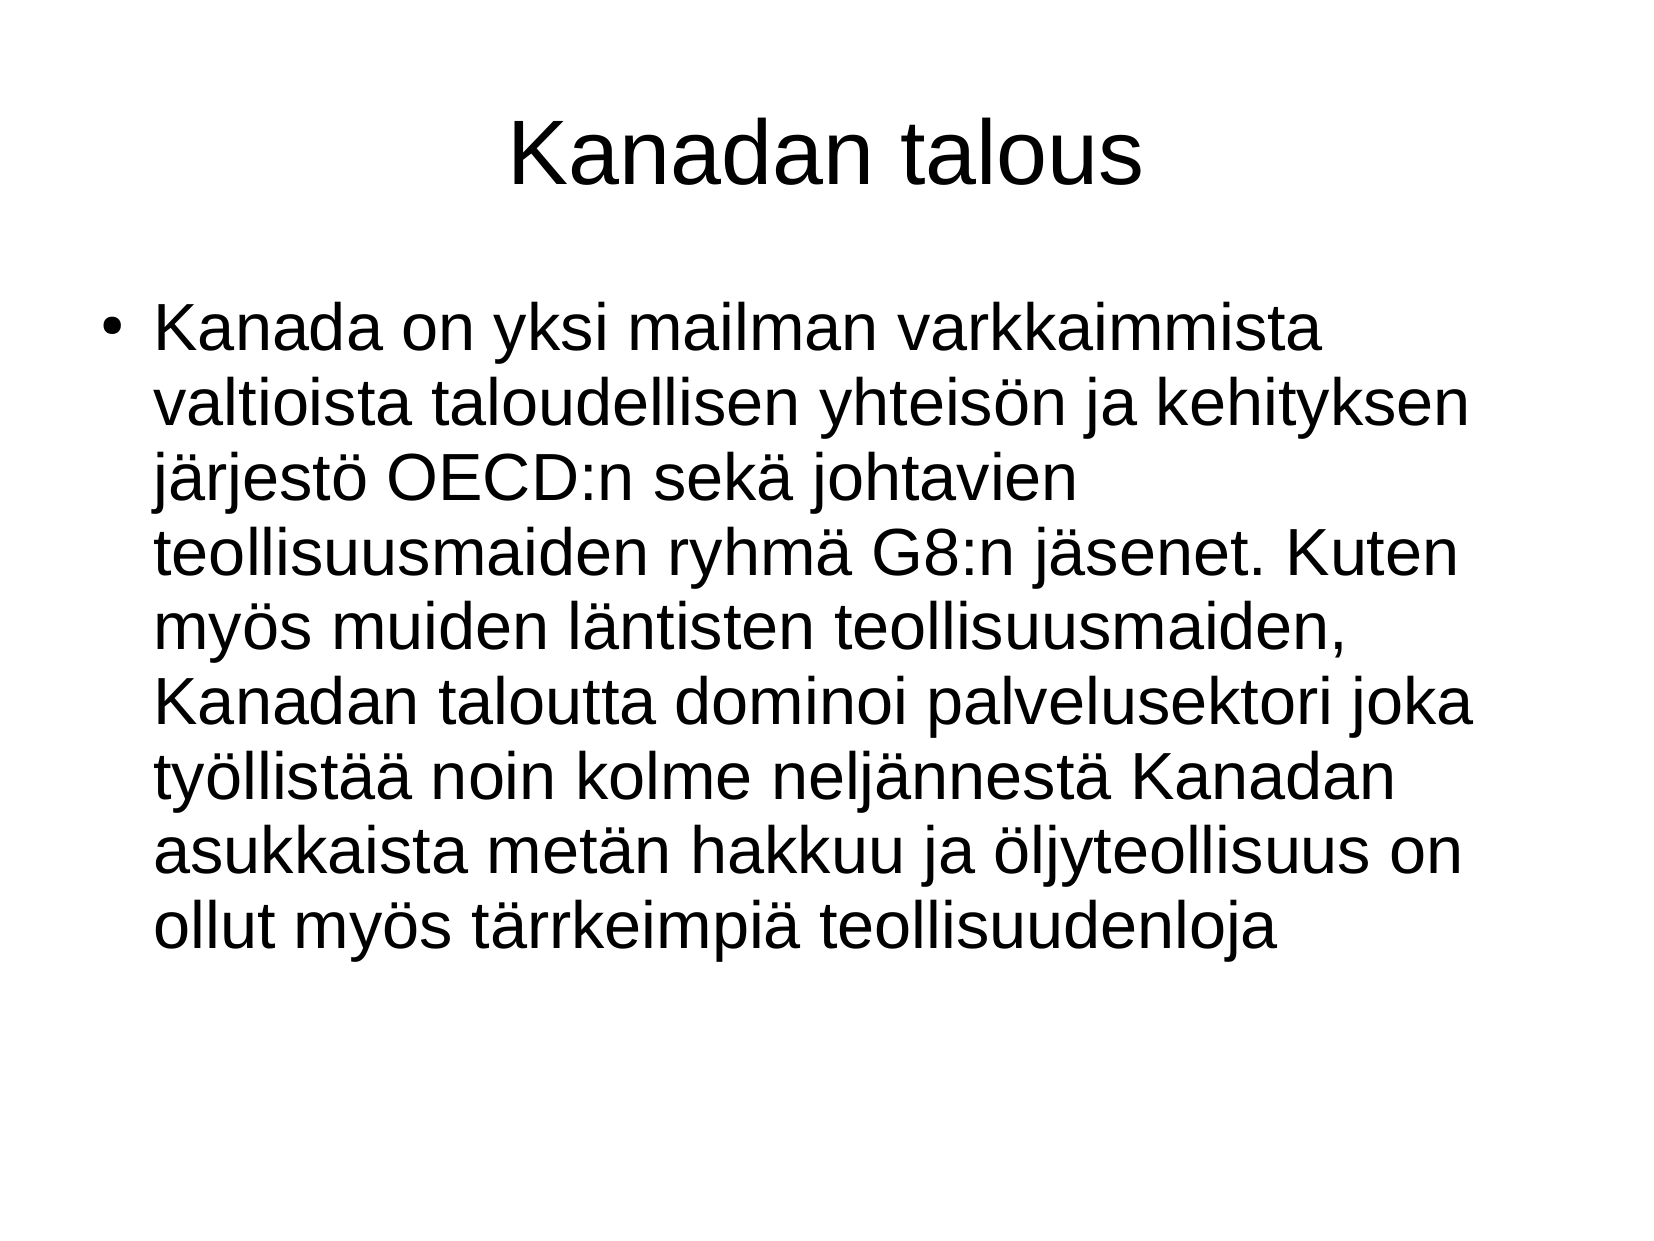

# Kanadan talous
Kanada on yksi mailman varkkaimmista valtioista taloudellisen yhteisön ja kehityksen järjestö OECD:n sekä johtavien teollisuusmaiden ryhmä G8:n jäsenet. Kuten myös muiden läntisten teollisuusmaiden, Kanadan taloutta dominoi palvelusektori joka työllistää noin kolme neljännestä Kanadan asukkaista metän hakkuu ja öljyteollisuus on ollut myös tärrkeimpiä teollisuudenloja